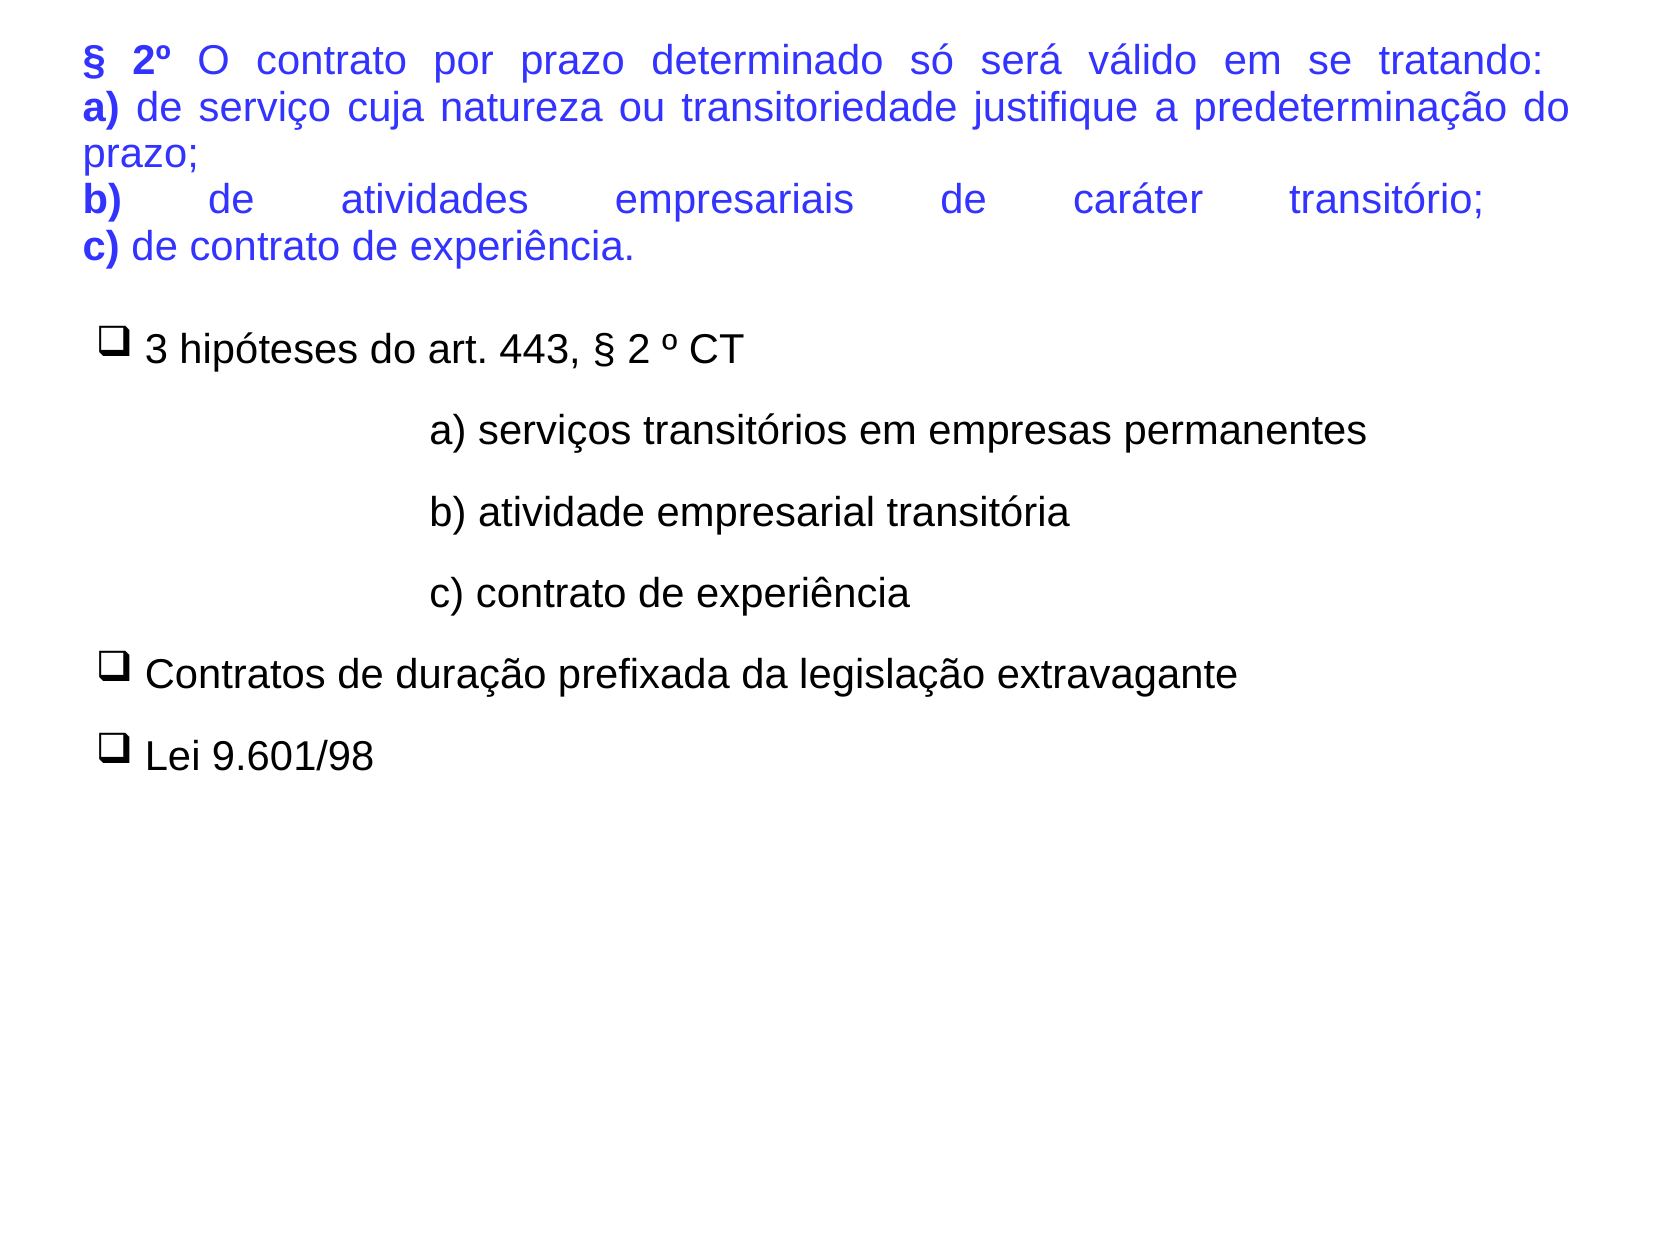

# § 2º O contrato por prazo determinado só será válido em se tratando: a) de serviço cuja natureza ou transitoriedade justifique a predeterminação do prazo; b) de atividades empresariais de caráter transitório; c) de contrato de experiência.
 3 hipóteses do art. 443, § 2 º CT
 a) serviços transitórios em empresas permanentes
 b) atividade empresarial transitória
 c) contrato de experiência
 Contratos de duração prefixada da legislação extravagante
 Lei 9.601/98